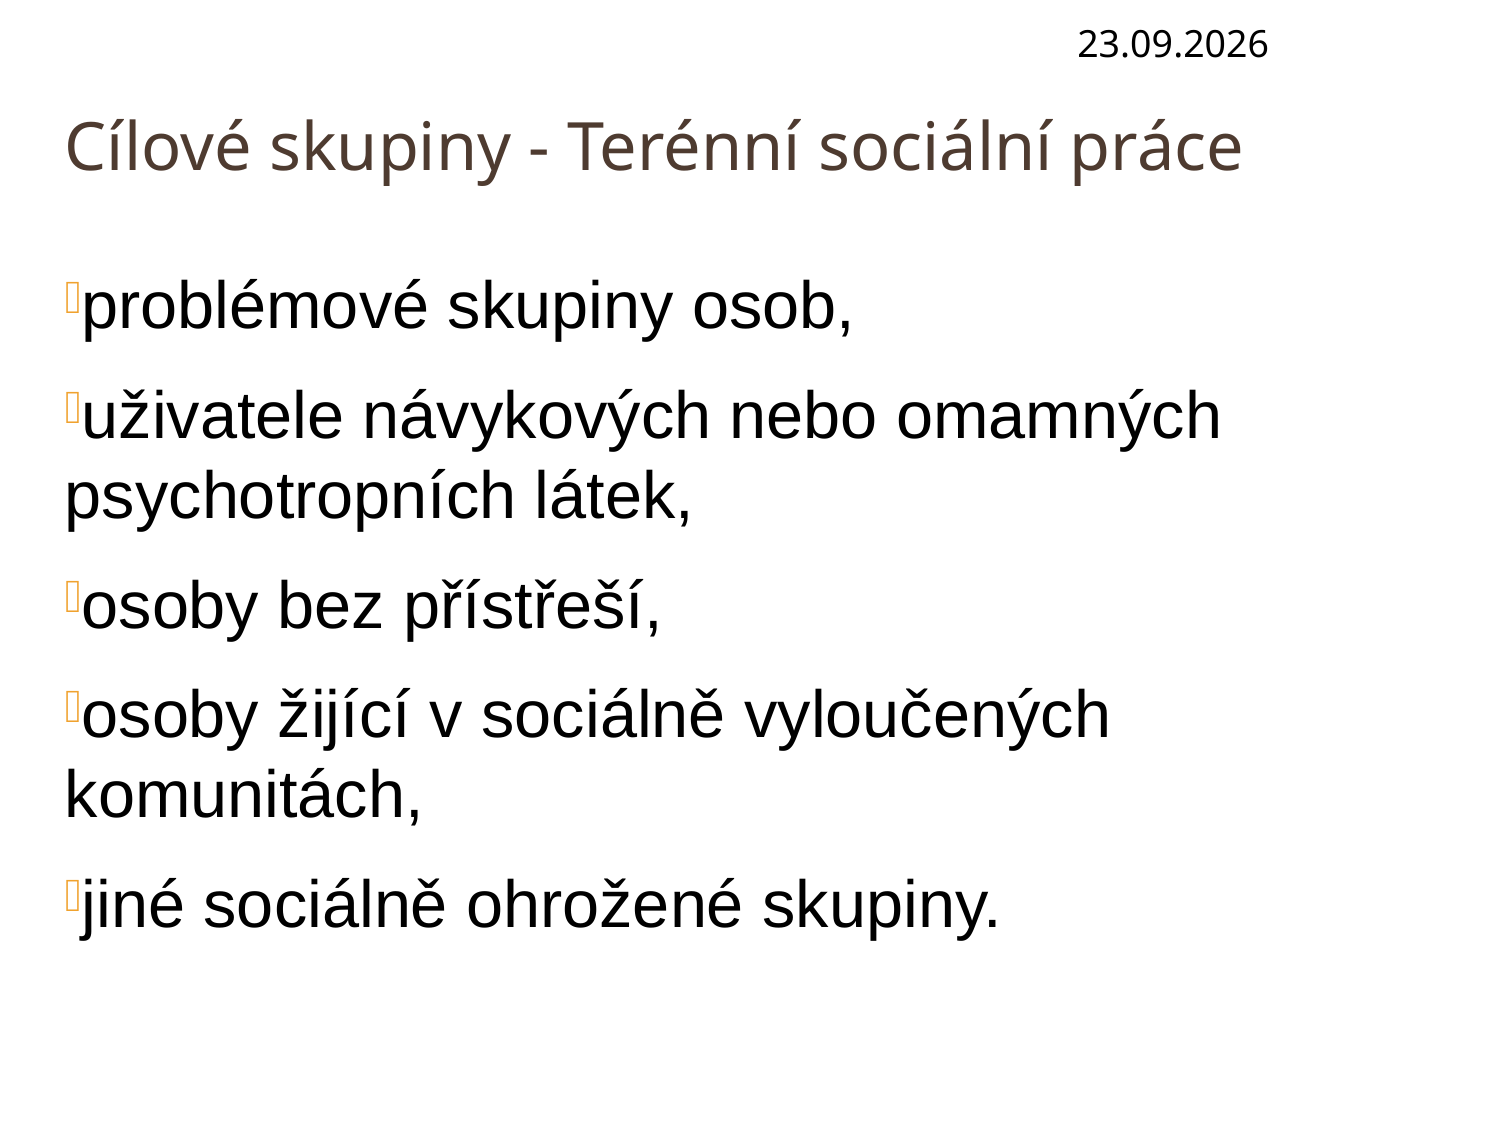

# Cílové skupiny - Terénní sociální práce
problémové skupiny osob,
uživatele návykových nebo omamných psychotropních látek,
osoby bez přístřeší,
osoby žijící v sociálně vyloučených komunitách,
jiné sociálně ohrožené skupiny.